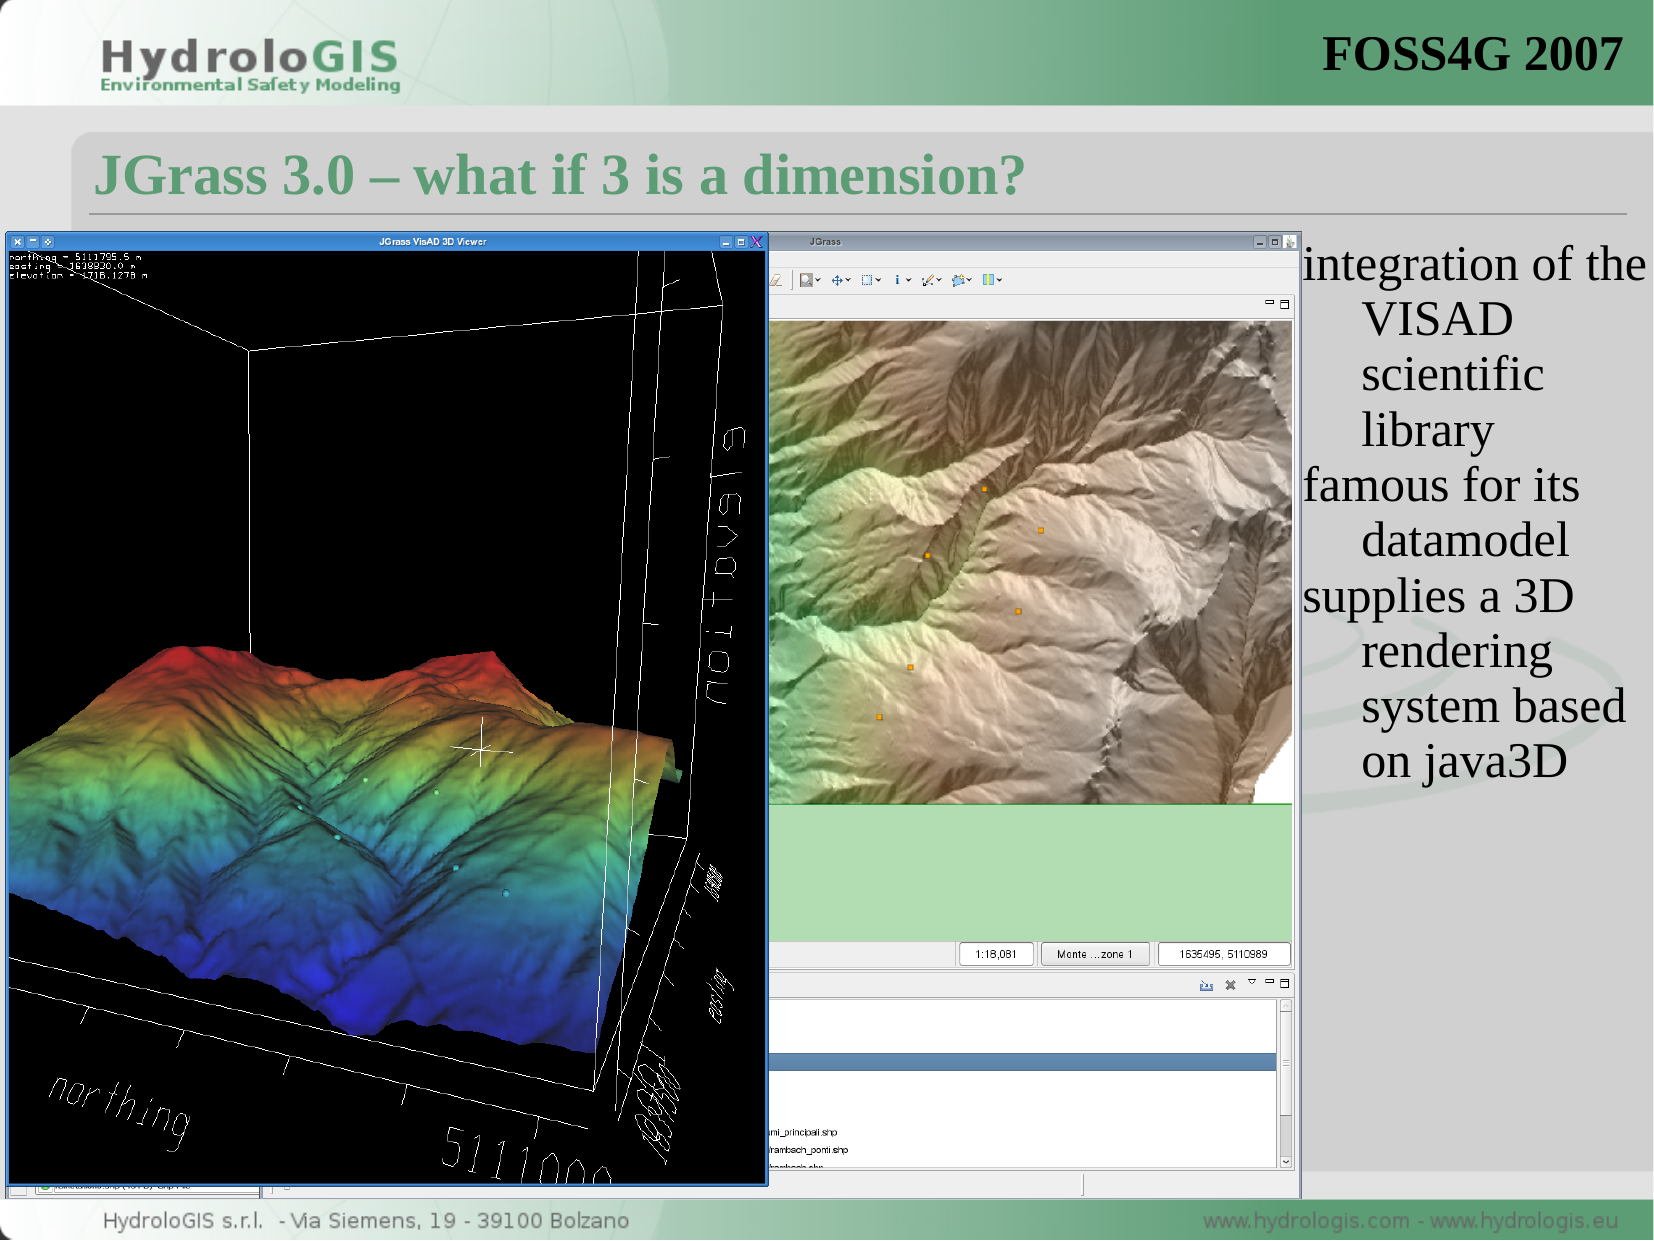

# JGrass 3.0 – what if 3 is a dimension?
integration of the VISAD scientific library
famous for its datamodel
supplies a 3D rendering system based on java3D